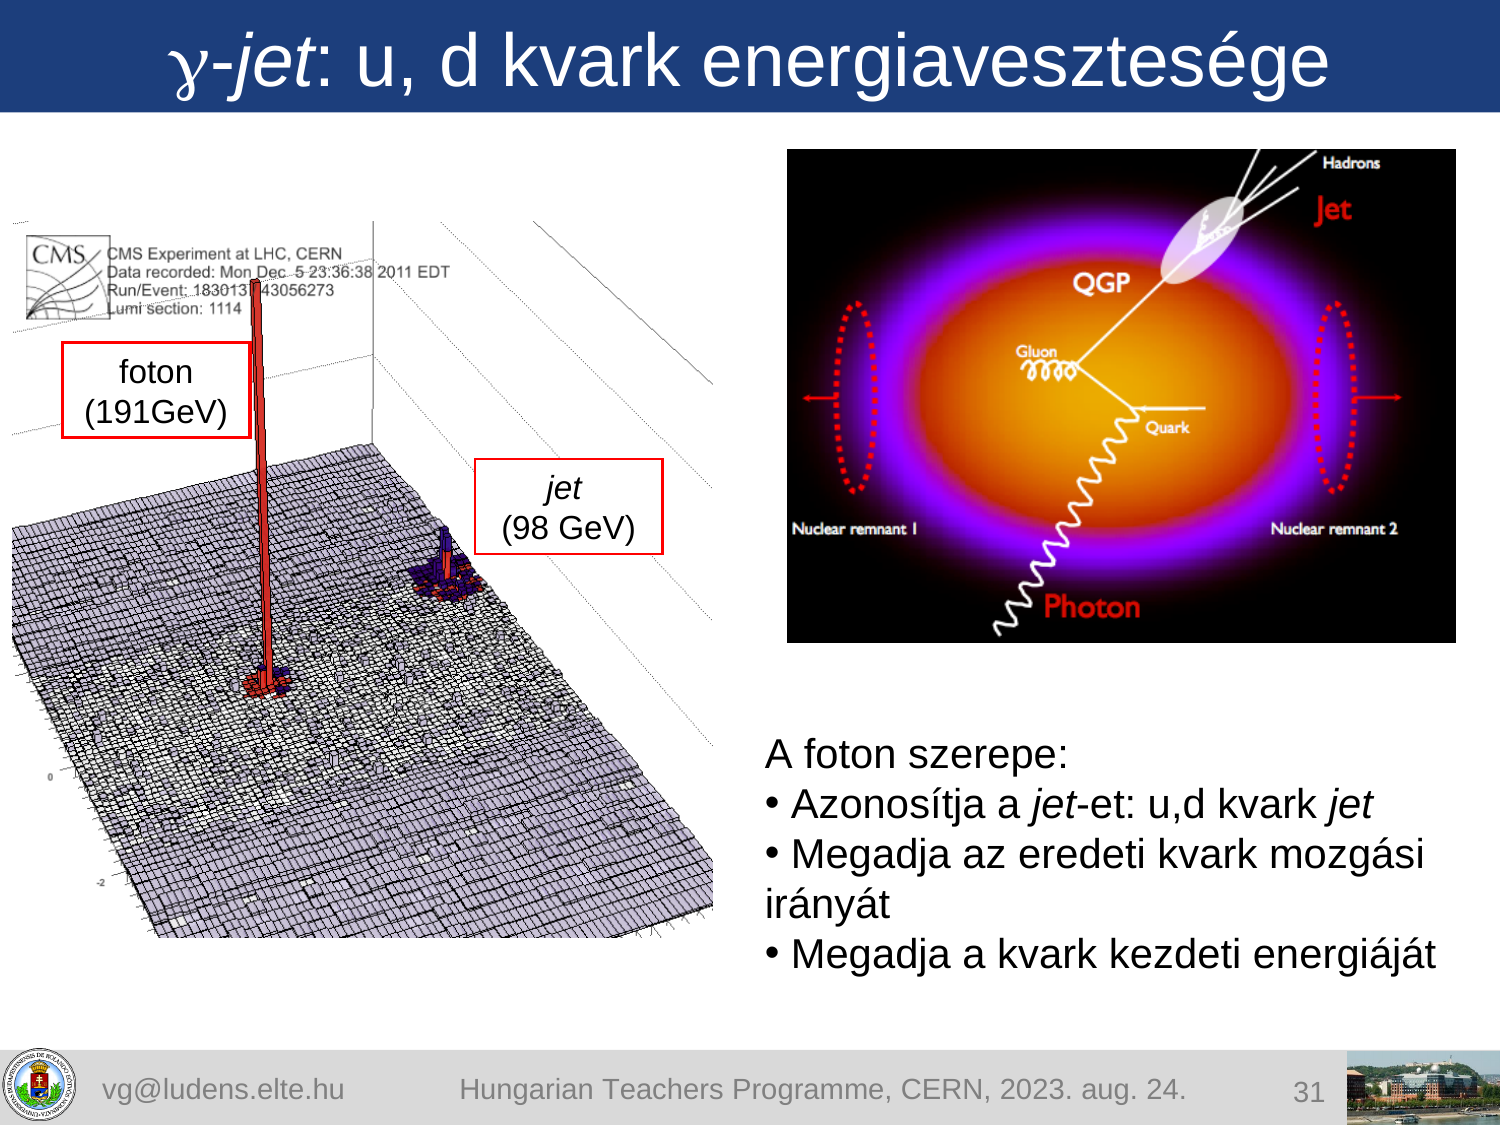

# -jet: u, d kvark energiavesztesége
A foton szerepe:
 Azonosítja a jet-et: u,d kvark jet
 Megadja az eredeti kvark mozgási irányát
 Megadja a kvark kezdeti energiáját
foton
(191GeV)
jet
(98 GeV)
31